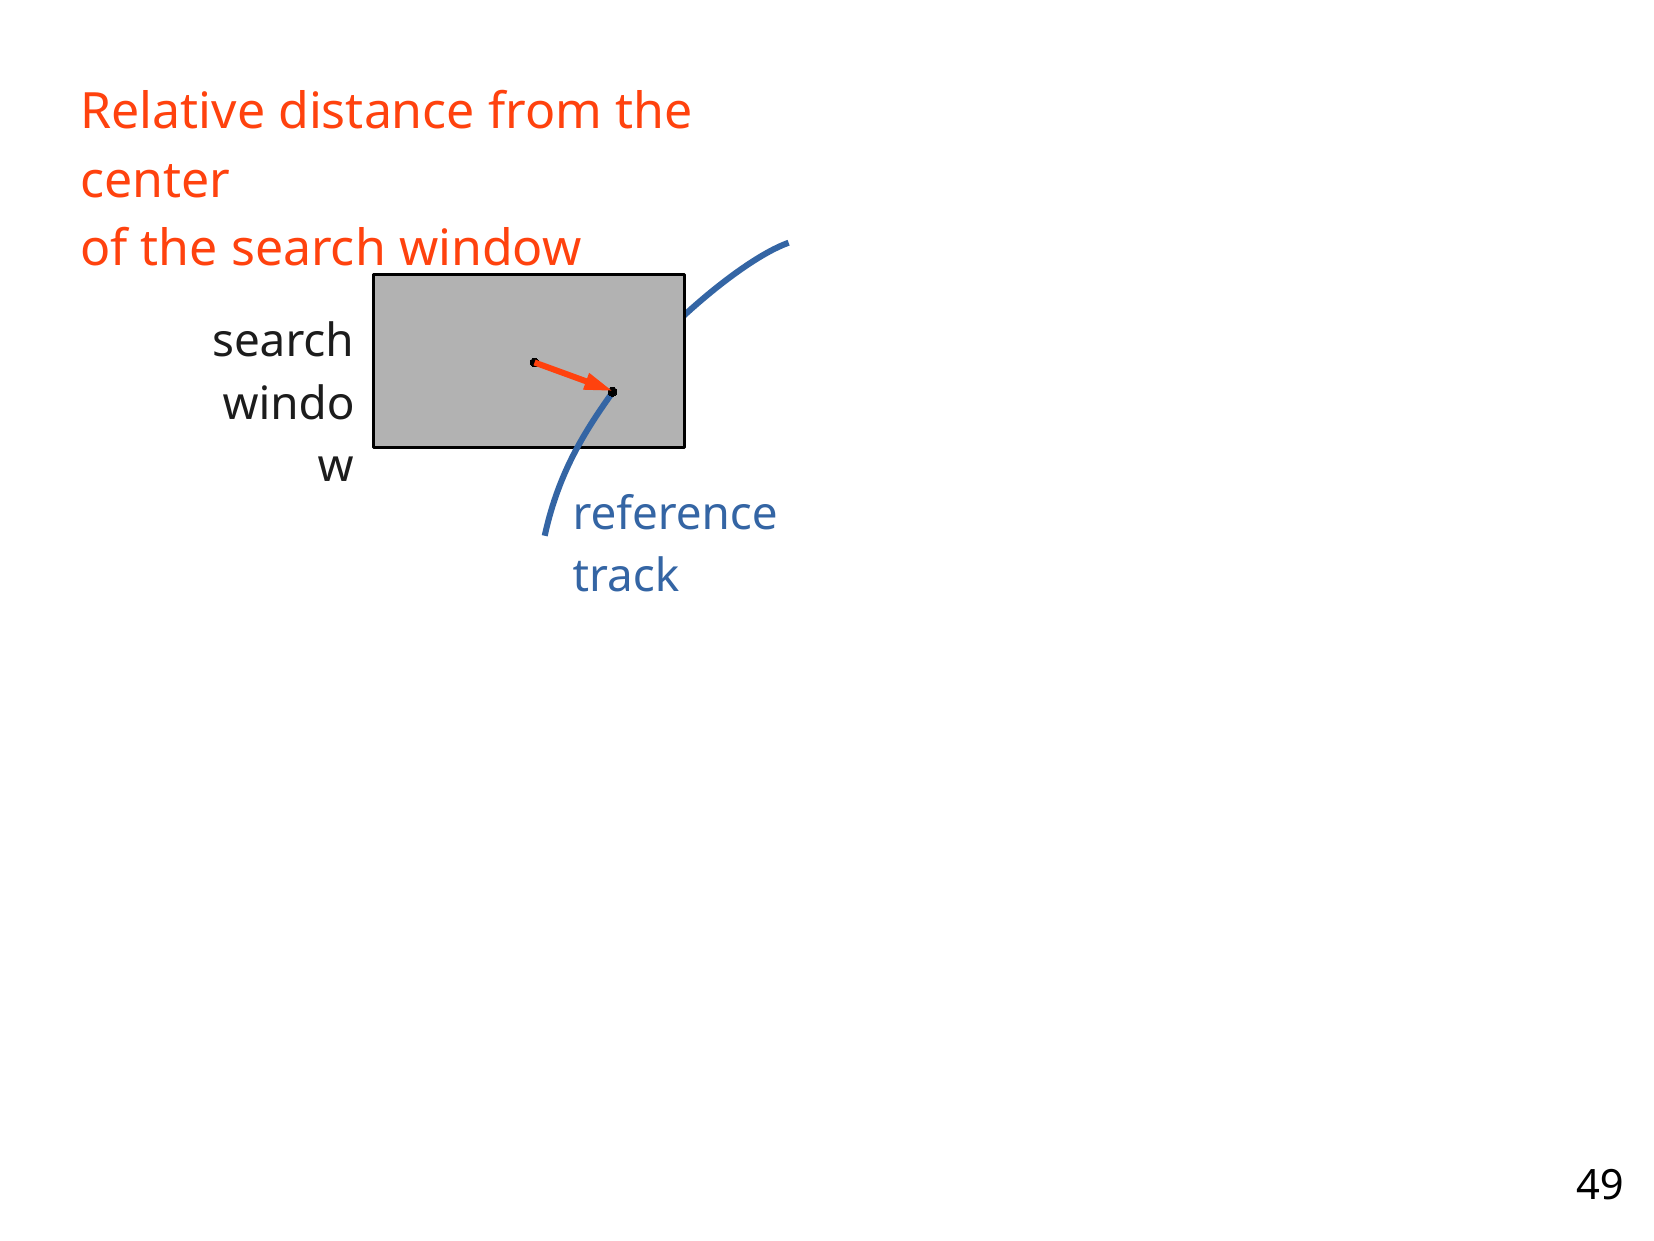

distance
½ window size
plot:
Relative distance from the center
of the search window
search window
reference
track
49